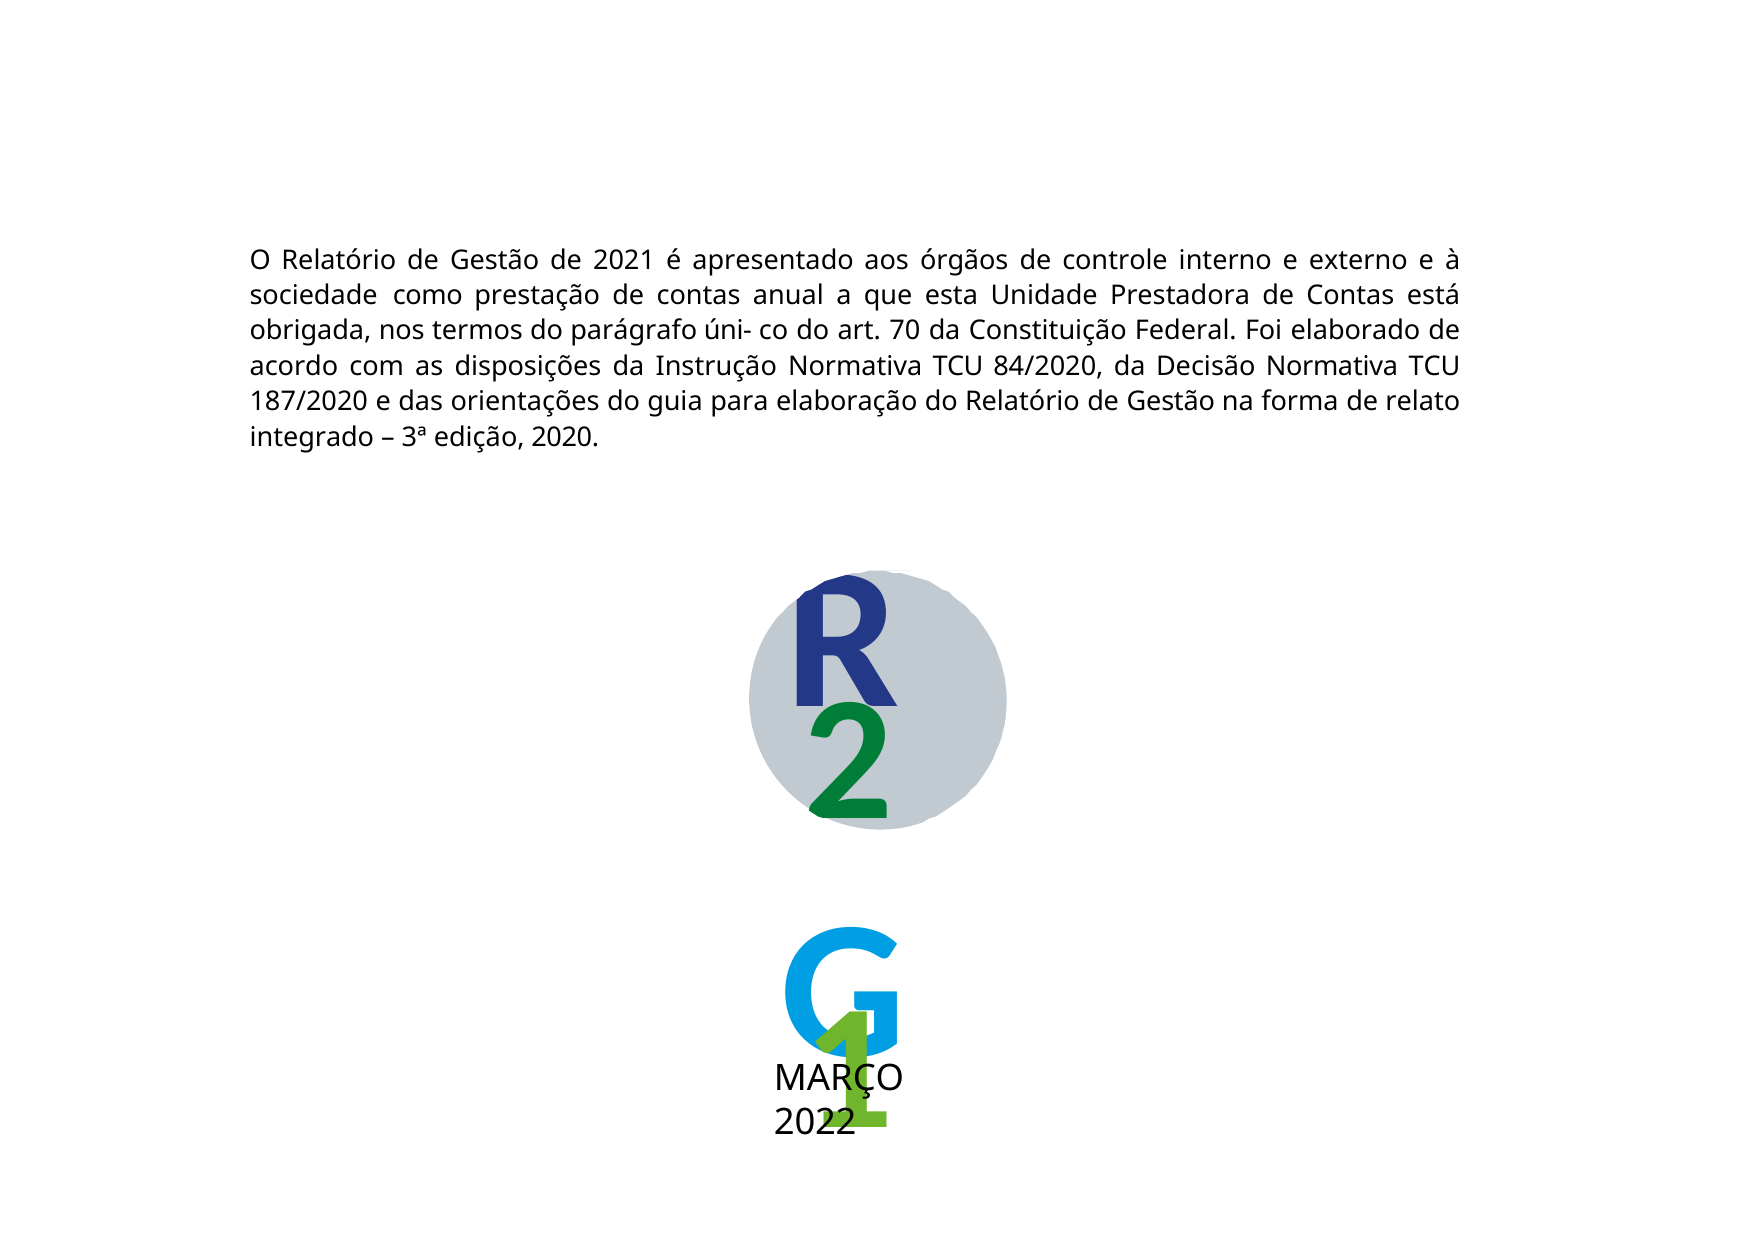

O Relatório de Gestão de 2021 é apresentado aos órgãos de controle interno e externo e à sociedade como prestação de contas anual a que esta Unidade Prestadora de Contas está obrigada, nos termos do parágrafo úni- co do art. 70 da Constituição Federal. Foi elaborado de acordo com as disposições da Instrução Normativa TCU 84/2020, da Decisão Normativa TCU 187/2020 e das orientações do guia para elaboração do Relatório de Gestão na forma de relato integrado – 3ª edição, 2020.
# RG
21
MARÇO 2022